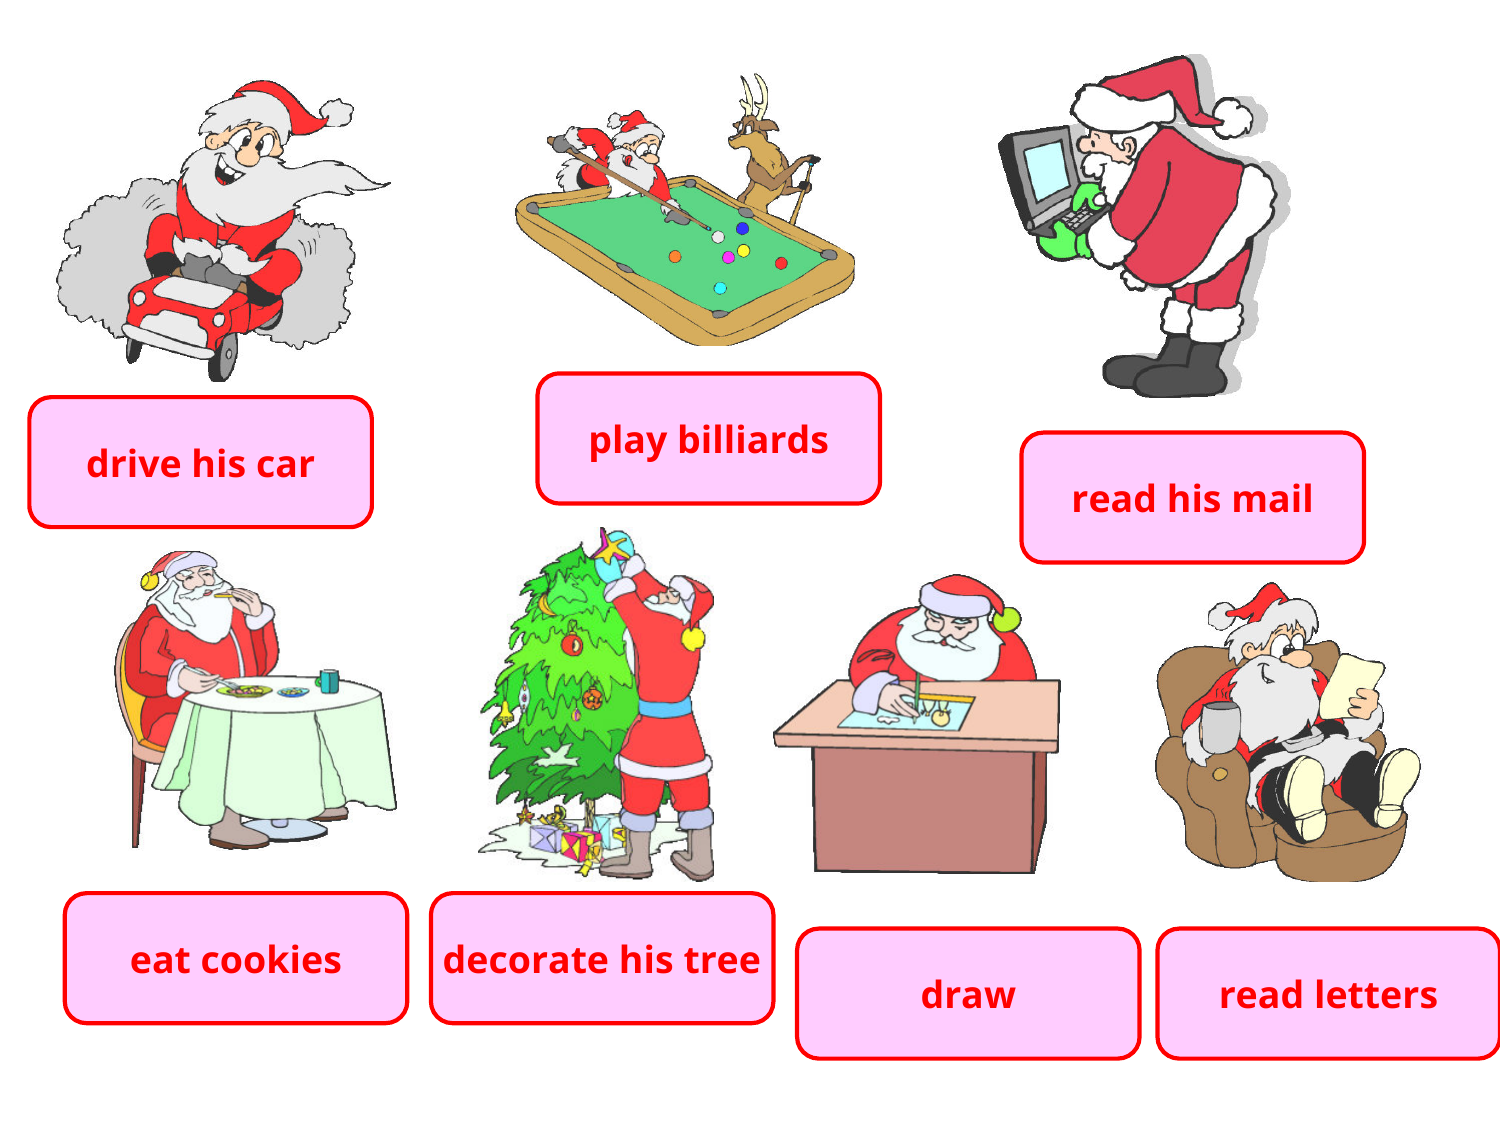

play billiards
drive his car
read his mail
eat cookies
decorate his tree
draw
read letters